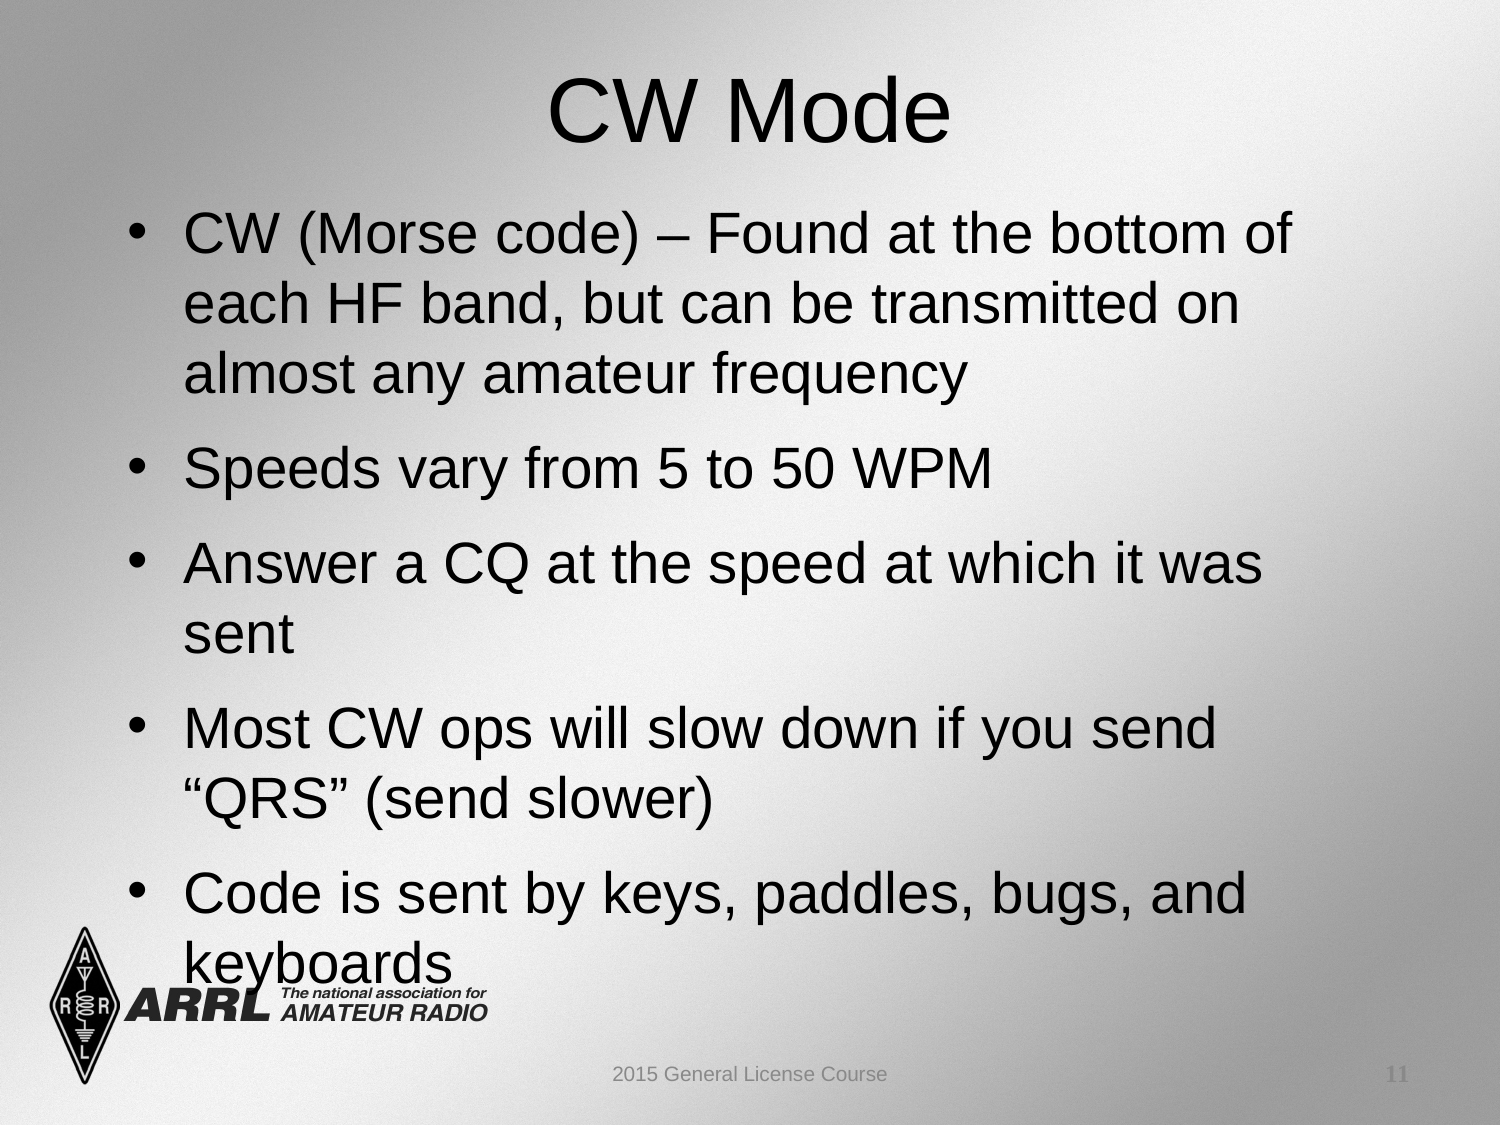

CW Mode
CW (Morse code) – Found at the bottom of each HF band, but can be transmitted on almost any amateur frequency
Speeds vary from 5 to 50 WPM
Answer a CQ at the speed at which it was sent
Most CW ops will slow down if you send “QRS” (send slower)
Code is sent by keys, paddles, bugs, and keyboards
2015 General License Course